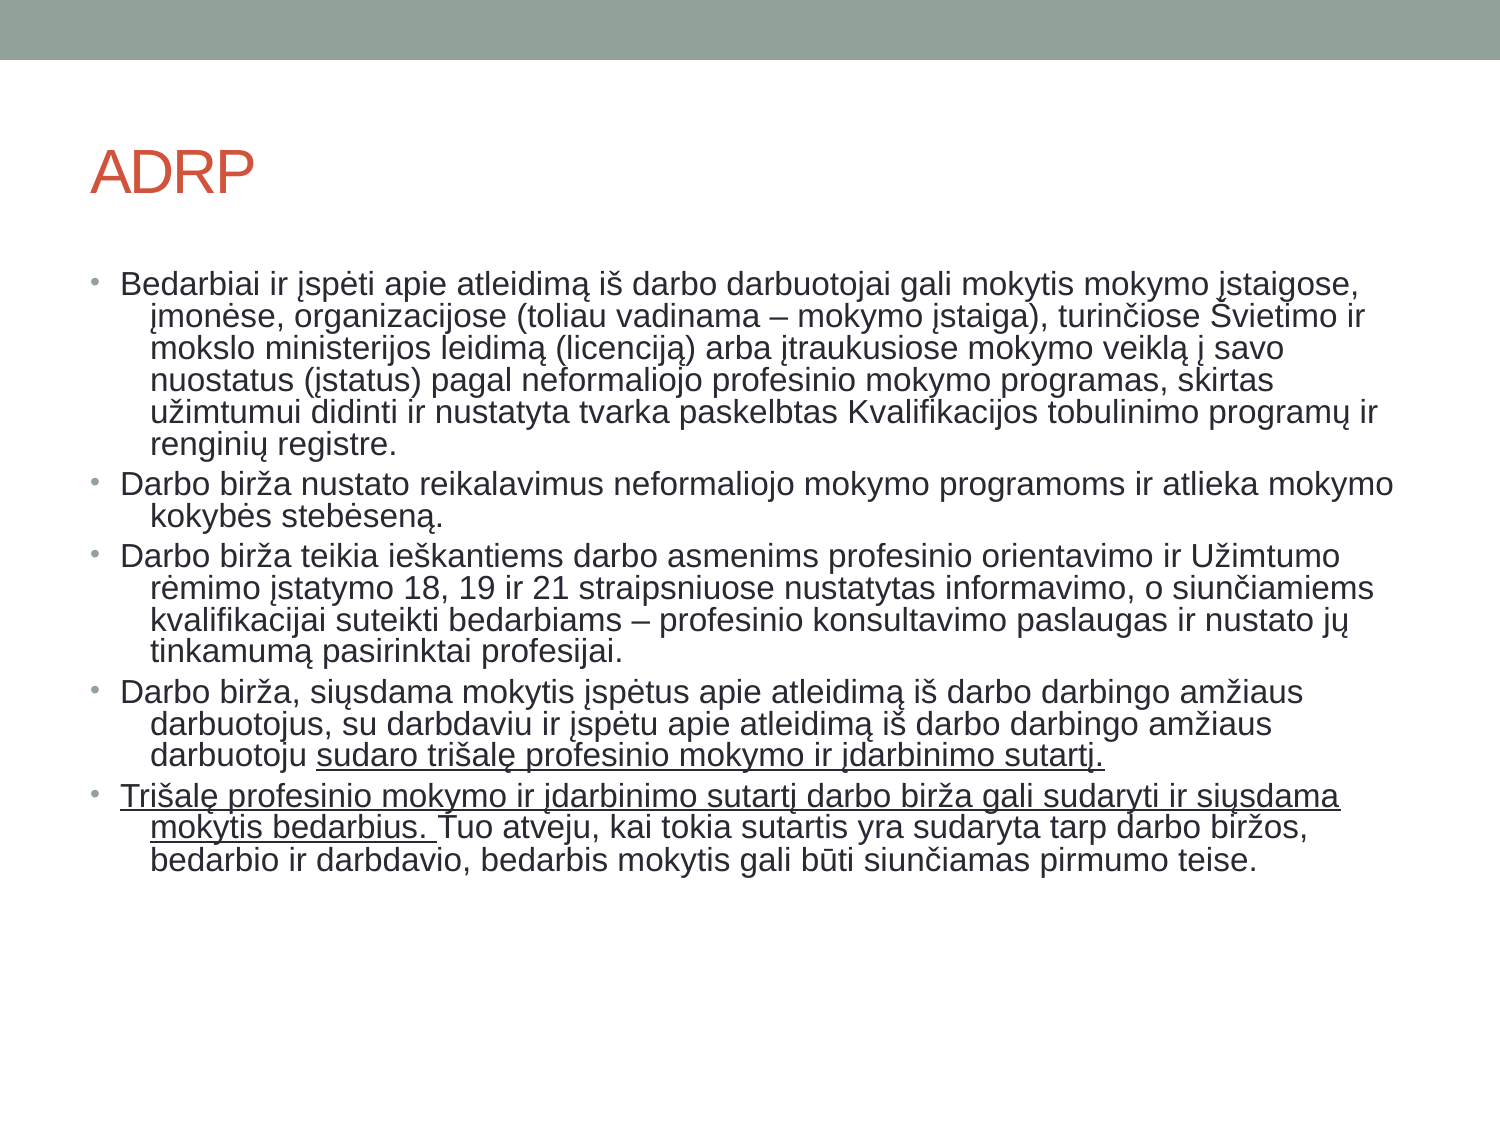

# ADRP
Bedarbiai ir įspėti apie atleidimą iš darbo darbuotojai gali mokytis mokymo įstaigose, įmonėse, organizacijose (toliau vadinama – mokymo įstaiga), turinčiose Švietimo ir mokslo ministerijos leidimą (licenciją) arba įtraukusiose mokymo veiklą į savo nuostatus (įstatus) pagal neformaliojo profesinio mokymo programas, skirtas užimtumui didinti ir nustatyta tvarka paskelbtas Kvalifikacijos tobulinimo programų ir renginių registre.
Darbo birža nustato reikalavimus neformaliojo mokymo programoms ir atlieka mokymo kokybės stebėseną.
Darbo birža teikia ieškantiems darbo asmenims profesinio orientavimo ir Užimtumo rėmimo įstatymo 18, 19 ir 21 straipsniuose nustatytas informavimo, o siunčiamiems kvalifikacijai suteikti bedarbiams – profesinio konsultavimo paslaugas ir nustato jų tinkamumą pasirinktai profesijai.
Darbo birža, siųsdama mokytis įspėtus apie atleidimą iš darbo darbingo amžiaus darbuotojus, su darbdaviu ir įspėtu apie atleidimą iš darbo darbingo amžiaus darbuotoju sudaro trišalę profesinio mokymo ir įdarbinimo sutartį.
Trišalę profesinio mokymo ir įdarbinimo sutartį darbo birža gali sudaryti ir siųsdama mokytis bedarbius. Tuo atveju, kai tokia sutartis yra sudaryta tarp darbo biržos, bedarbio ir darbdavio, bedarbis mokytis gali būti siunčiamas pirmumo teise.